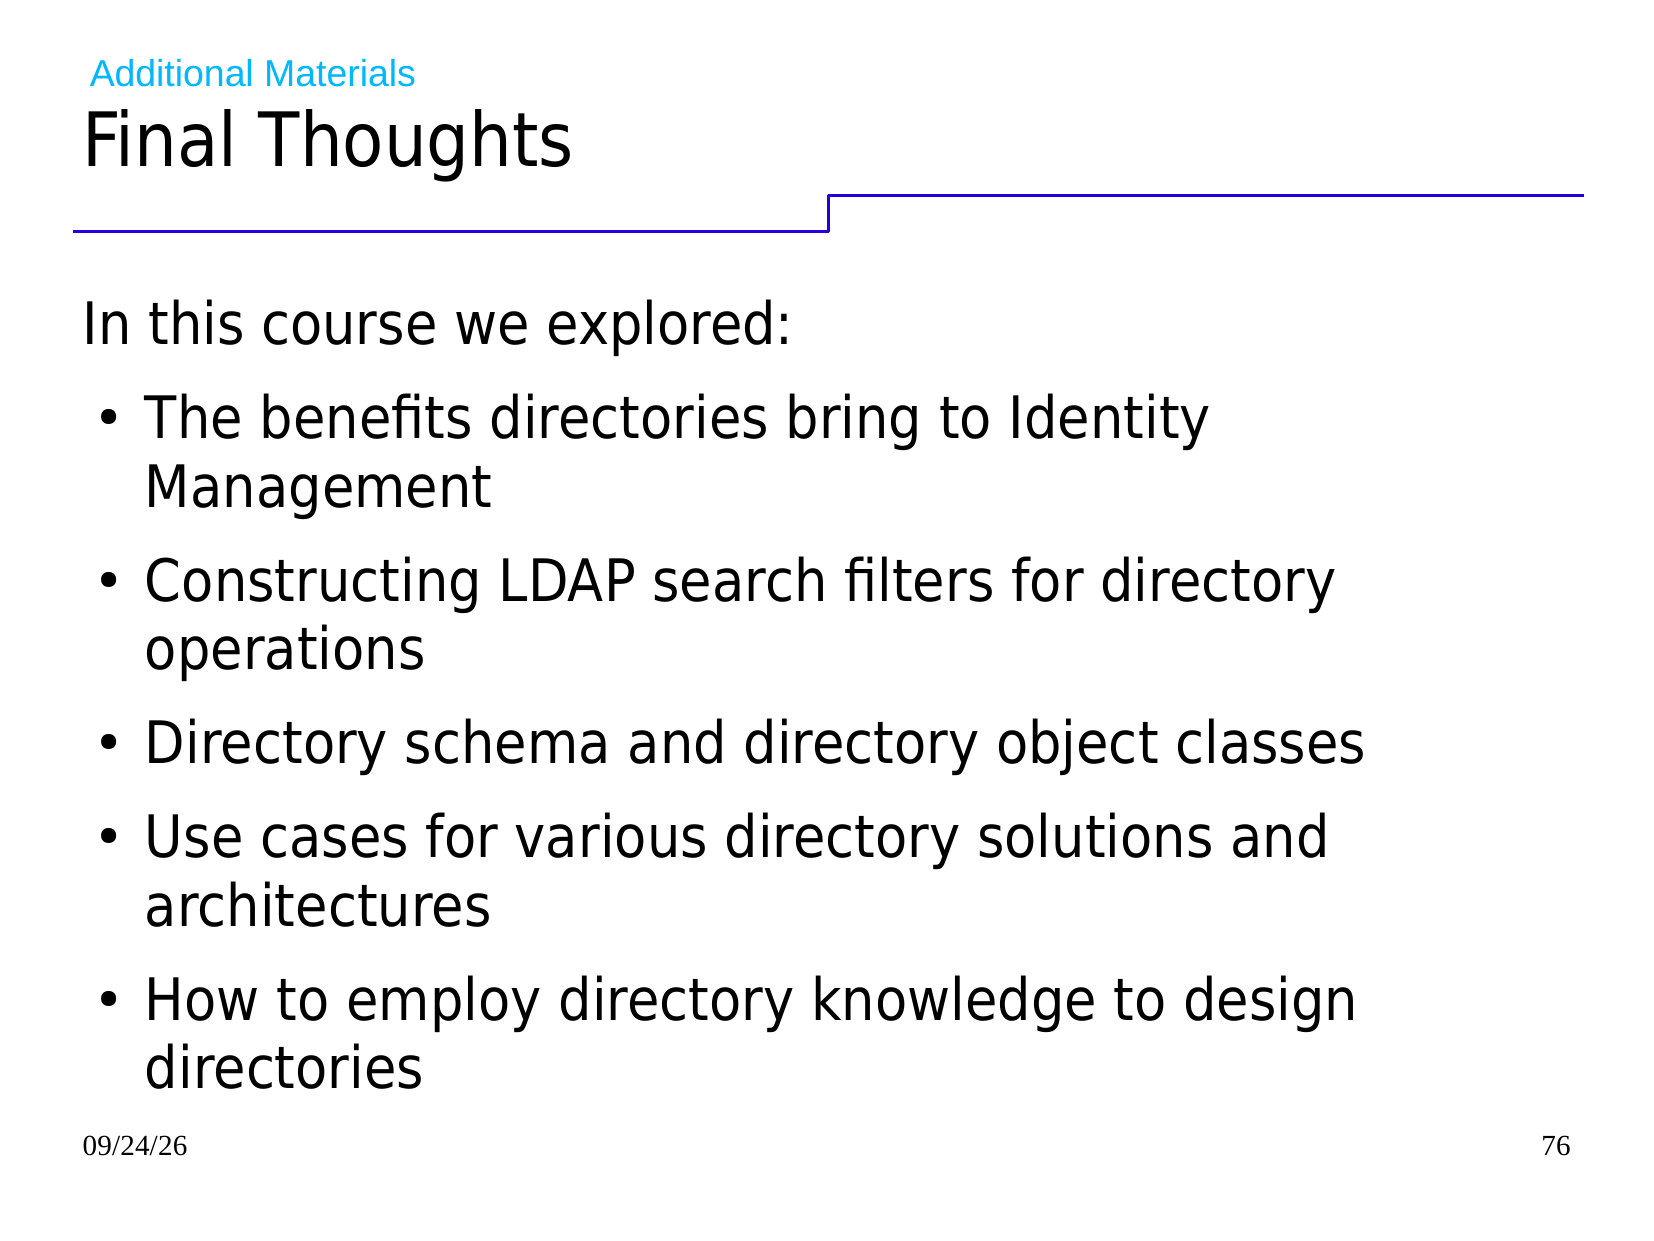

Additional Materials
# Final Thoughts
In this course we explored:
The benefits directories bring to Identity Management
Constructing LDAP search filters for directory operations
Directory schema and directory object classes
Use cases for various directory solutions and architectures
How to employ directory knowledge to design directories
76